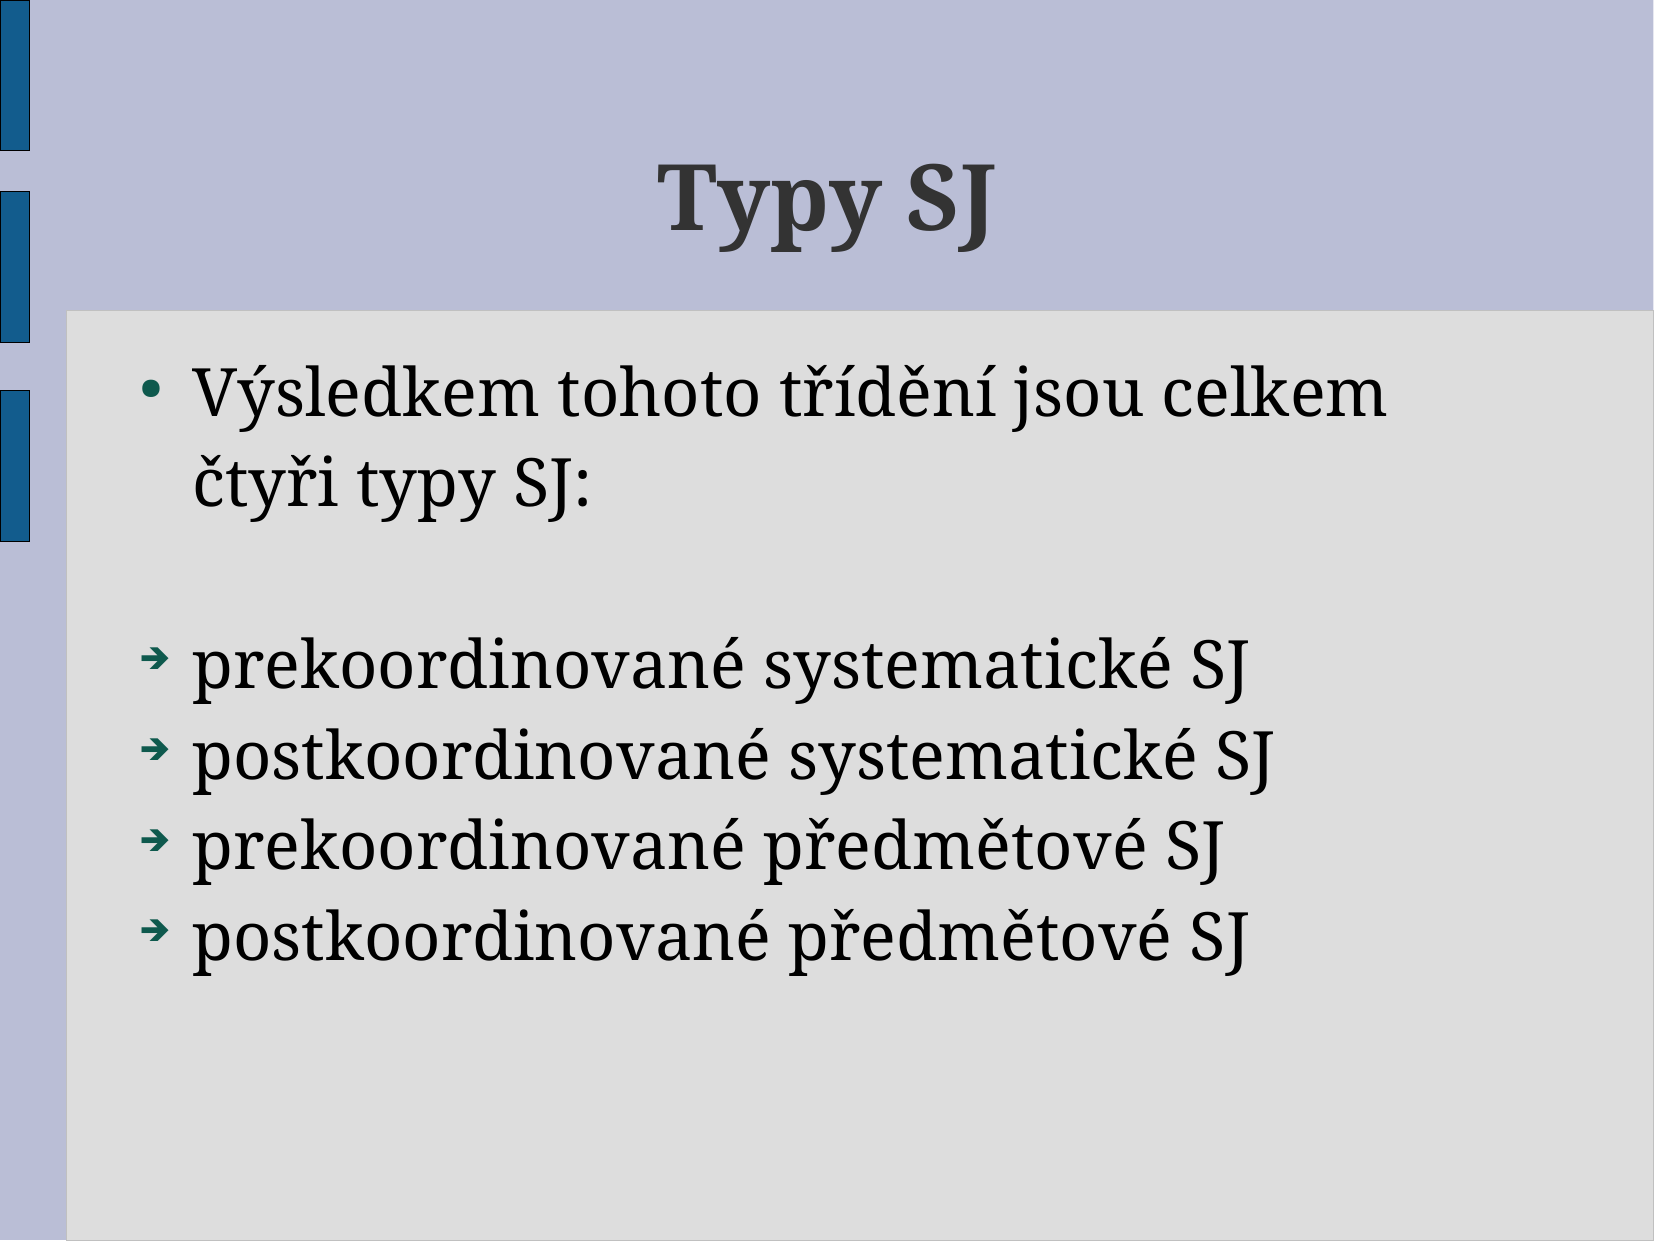

# Typy SJ
Výsledkem tohoto třídění jsou celkem čtyři typy SJ:
prekoordinované systematické SJ
postkoordinované systematické SJ
prekoordinované předmětové SJ
postkoordinované předmětové SJ